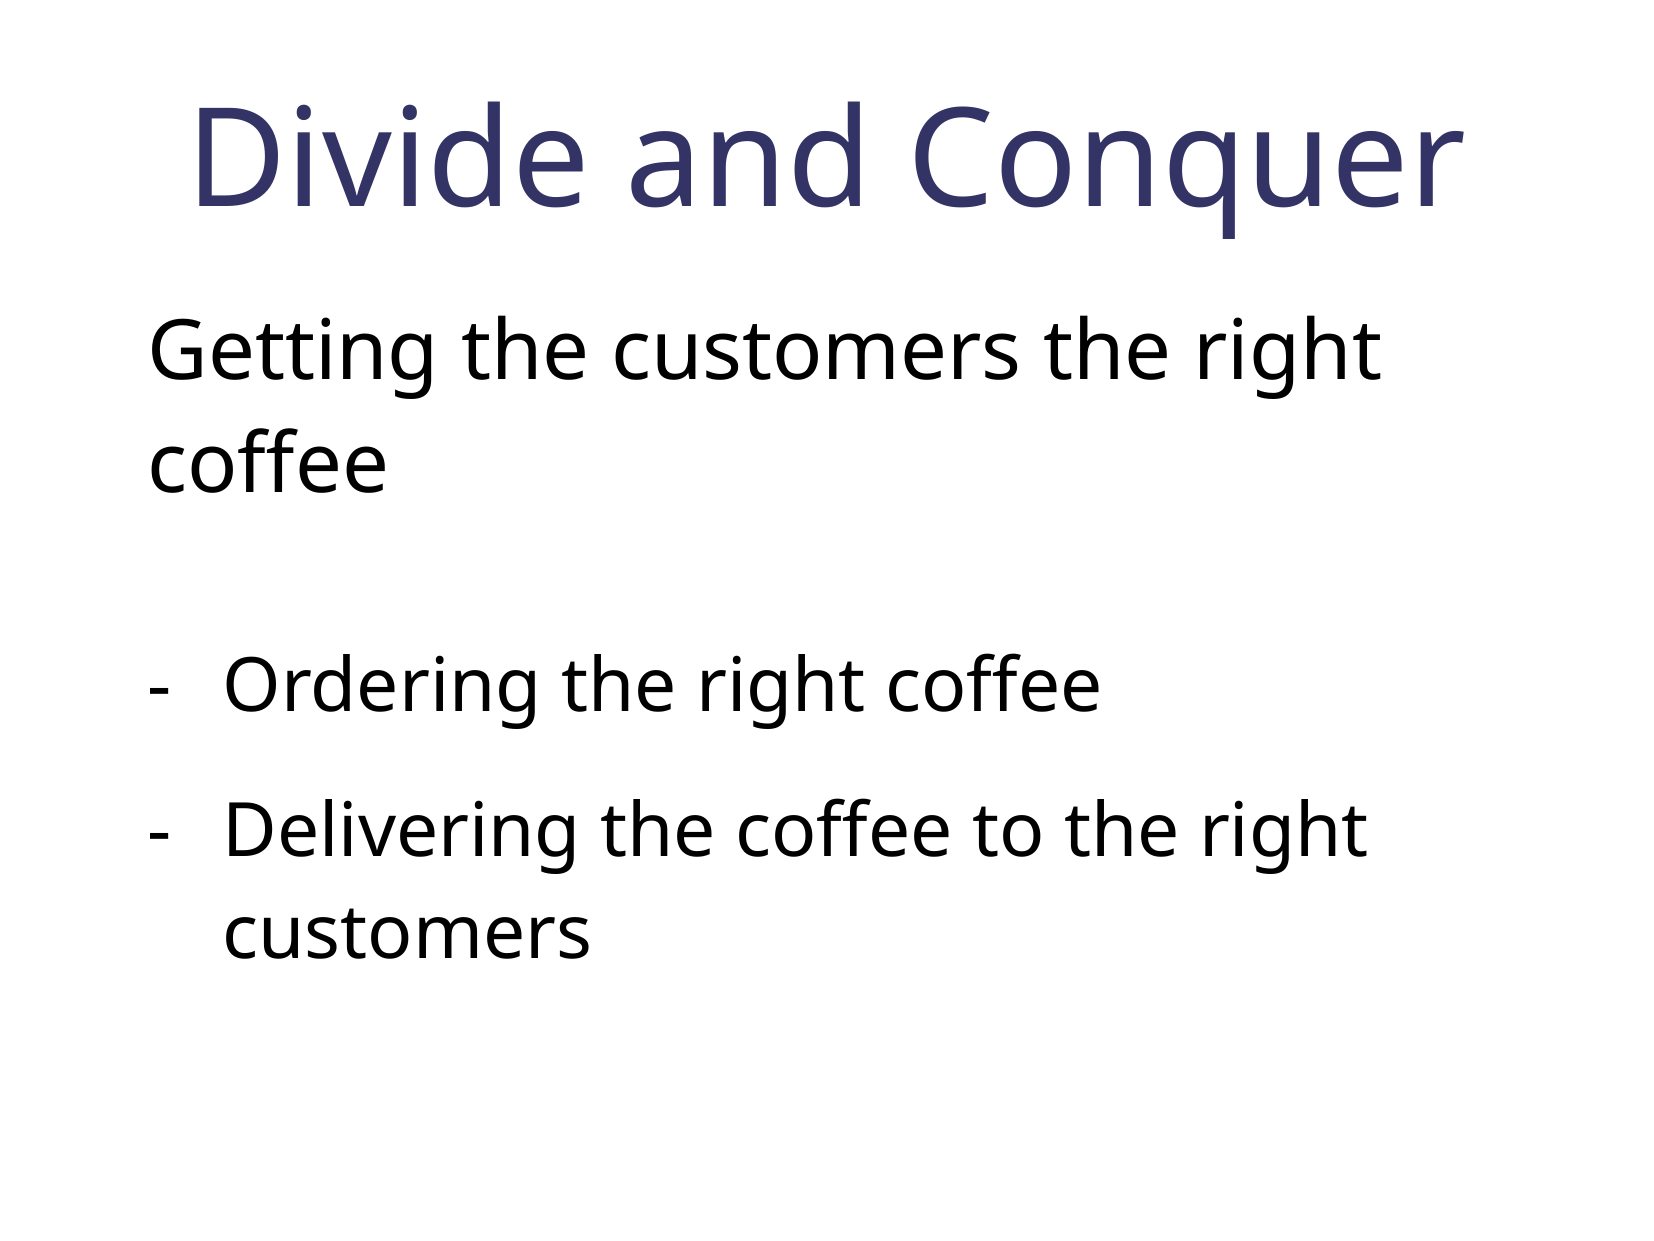

# Divide and Conquer
Getting the customers the right coffee
- 	Ordering the right coffee
- 	Delivering the coffee to the right
	customers